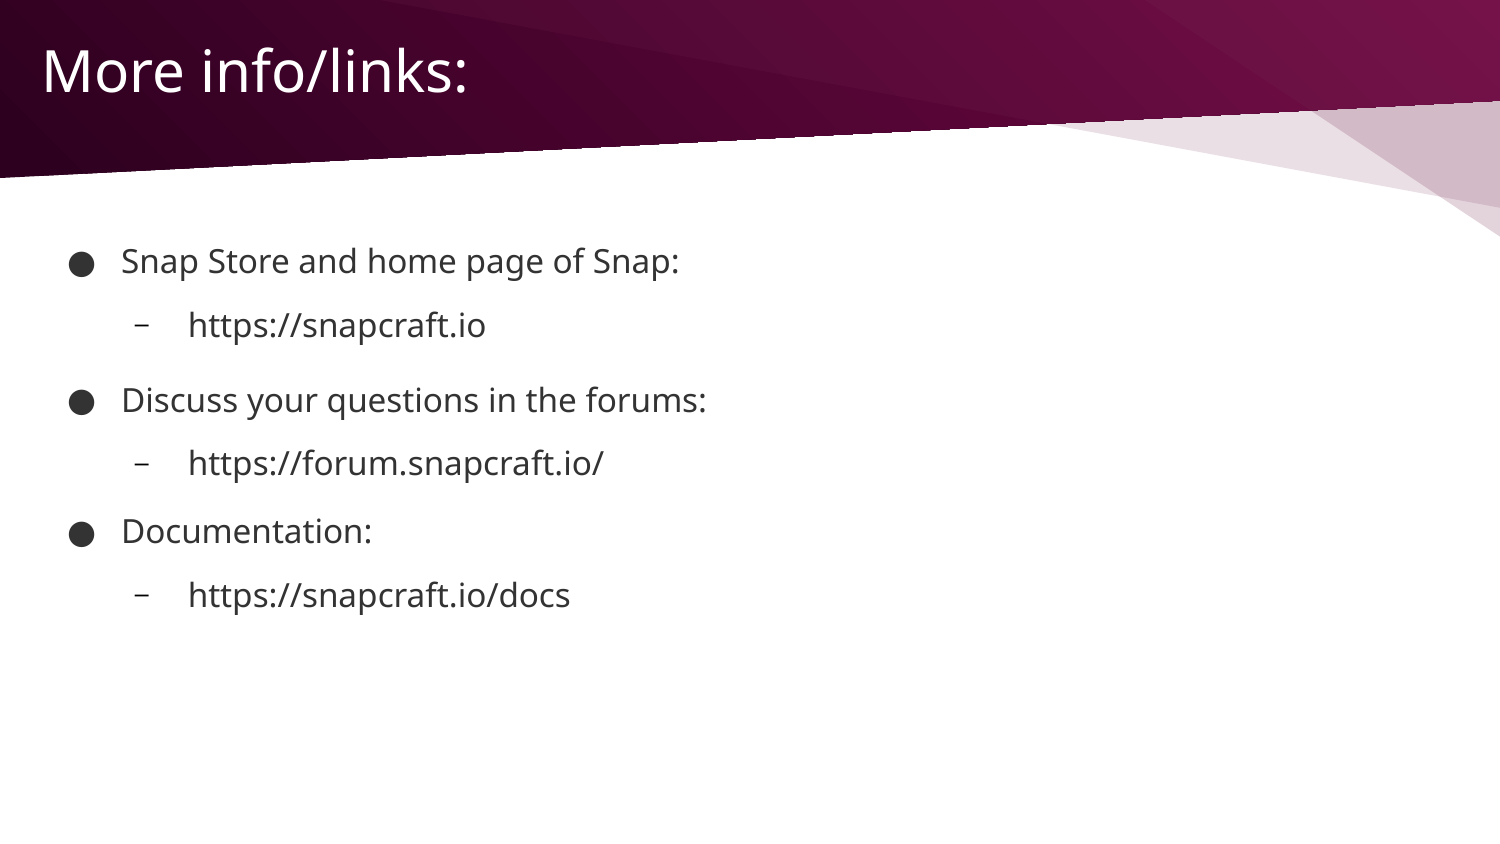

More info/links:
# Snap Store and home page of Snap:
https://snapcraft.io
Discuss your questions in the forums:
https://forum.snapcraft.io/
Documentation:
https://snapcraft.io/docs